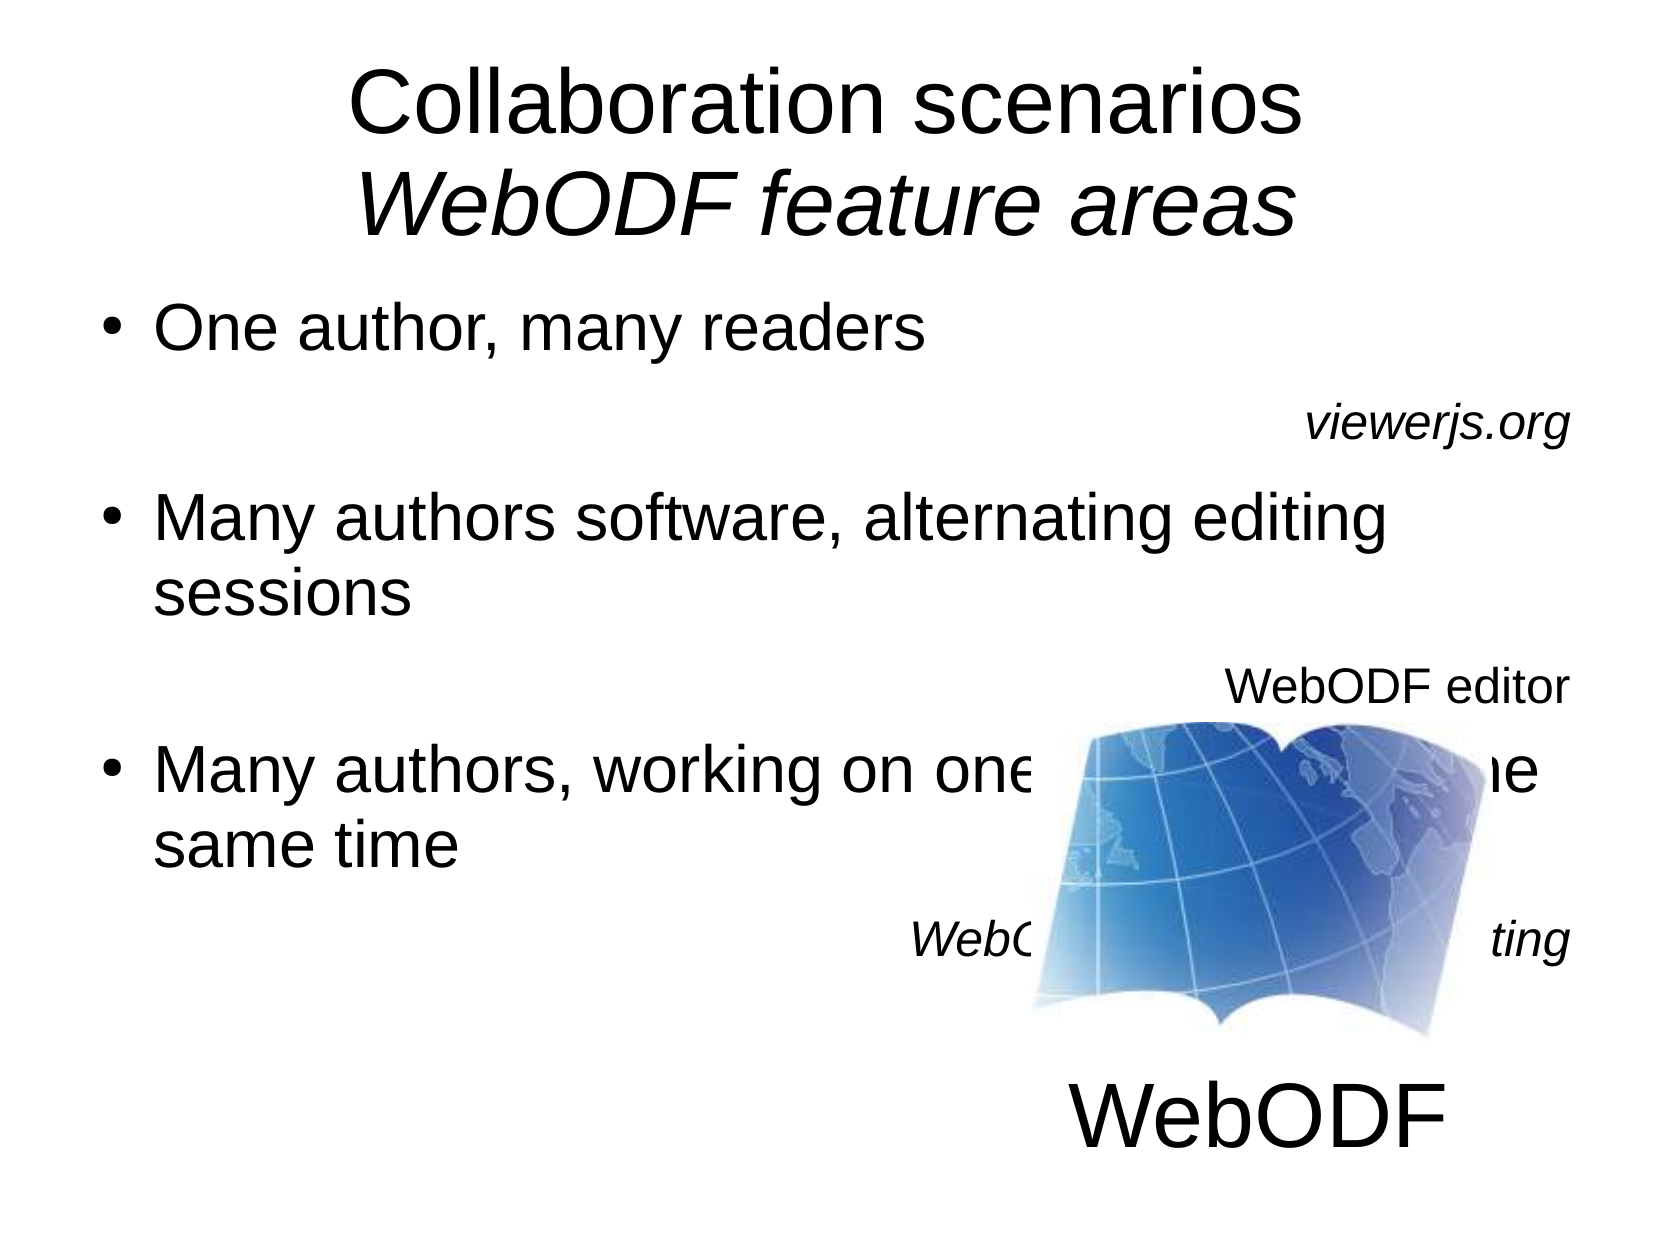

# Collaboration scenarios WebODF feature areas
One author, many readers
viewerjs.org
Many authors software, alternating editing sessions
WebODF editor
Many authors, working on one document at the same time
WebODF collaborative editing
WebODF